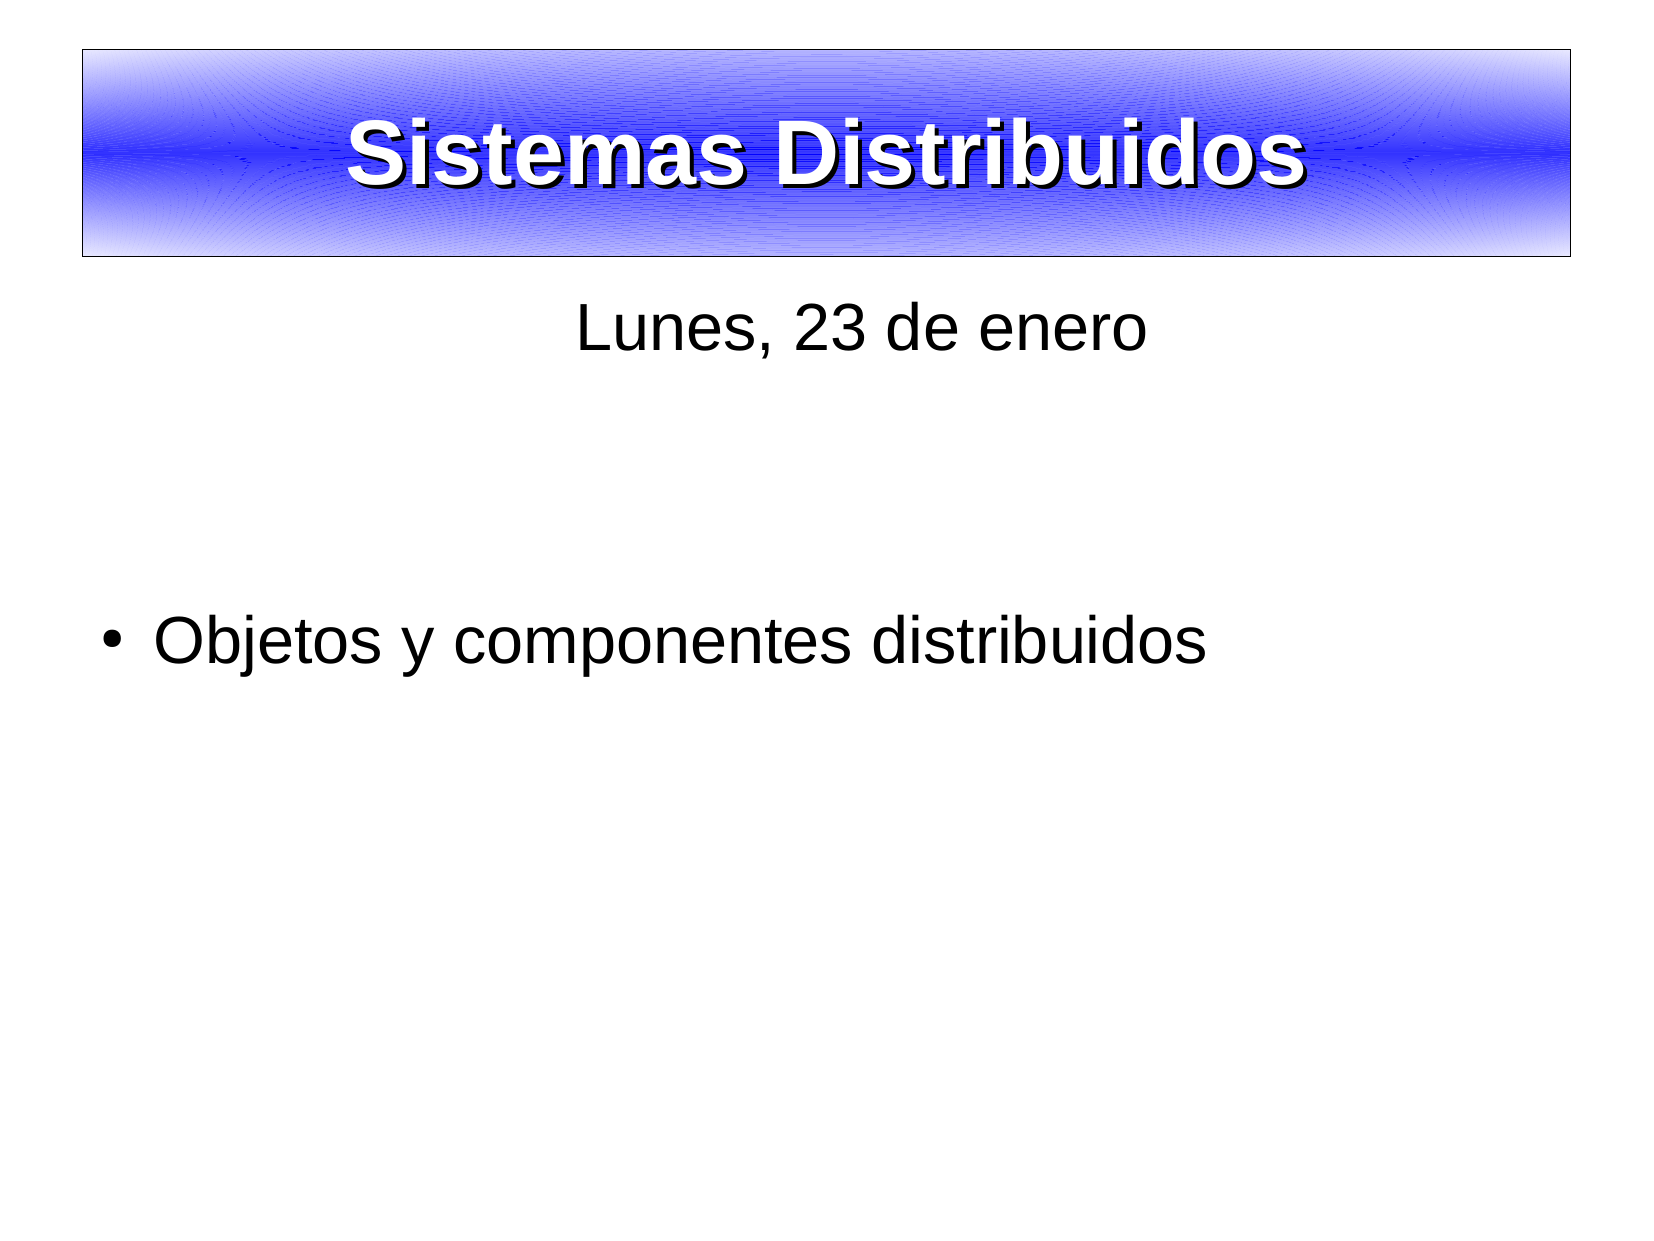

# Sistemas Distribuidos
Lunes, 23 de enero
Objetos y componentes distribuidos